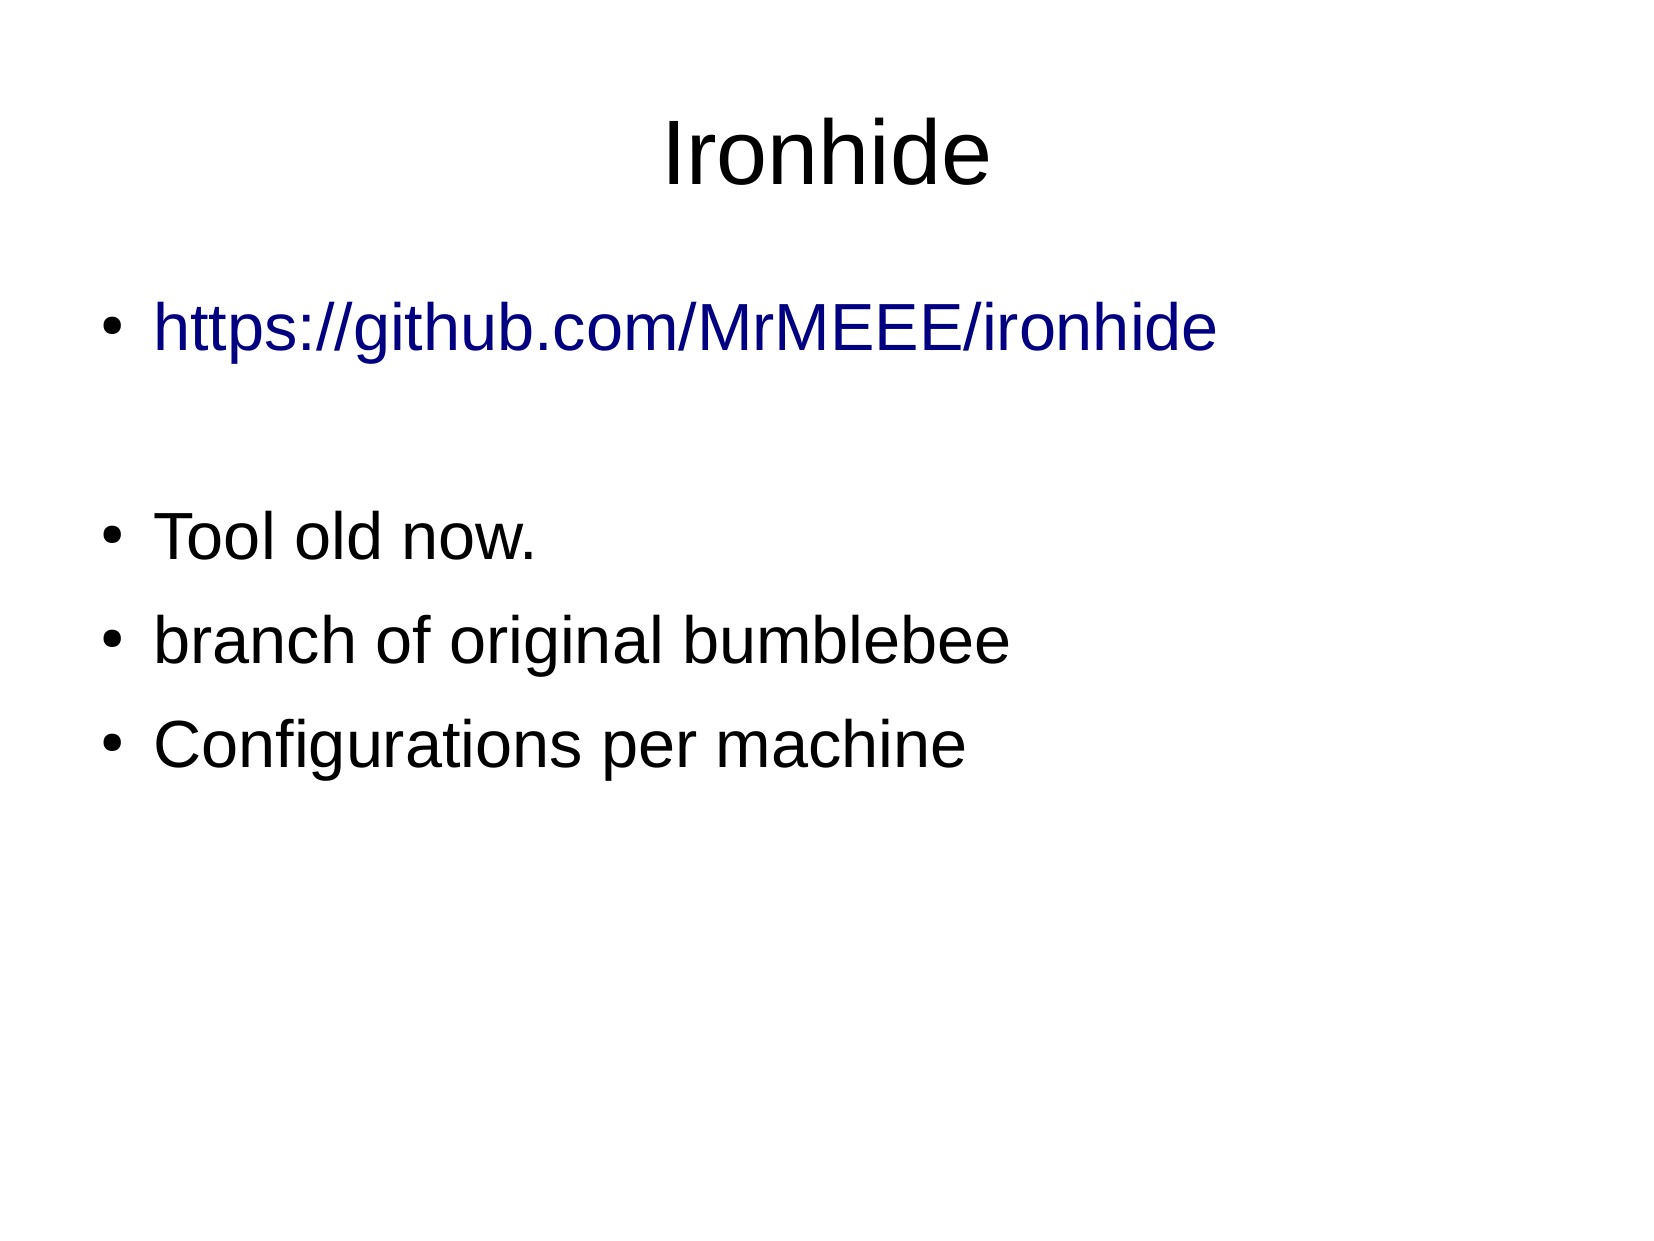

# Ironhide
https://github.com/MrMEEE/ironhide
Tool old now.
branch of original bumblebee
Configurations per machine